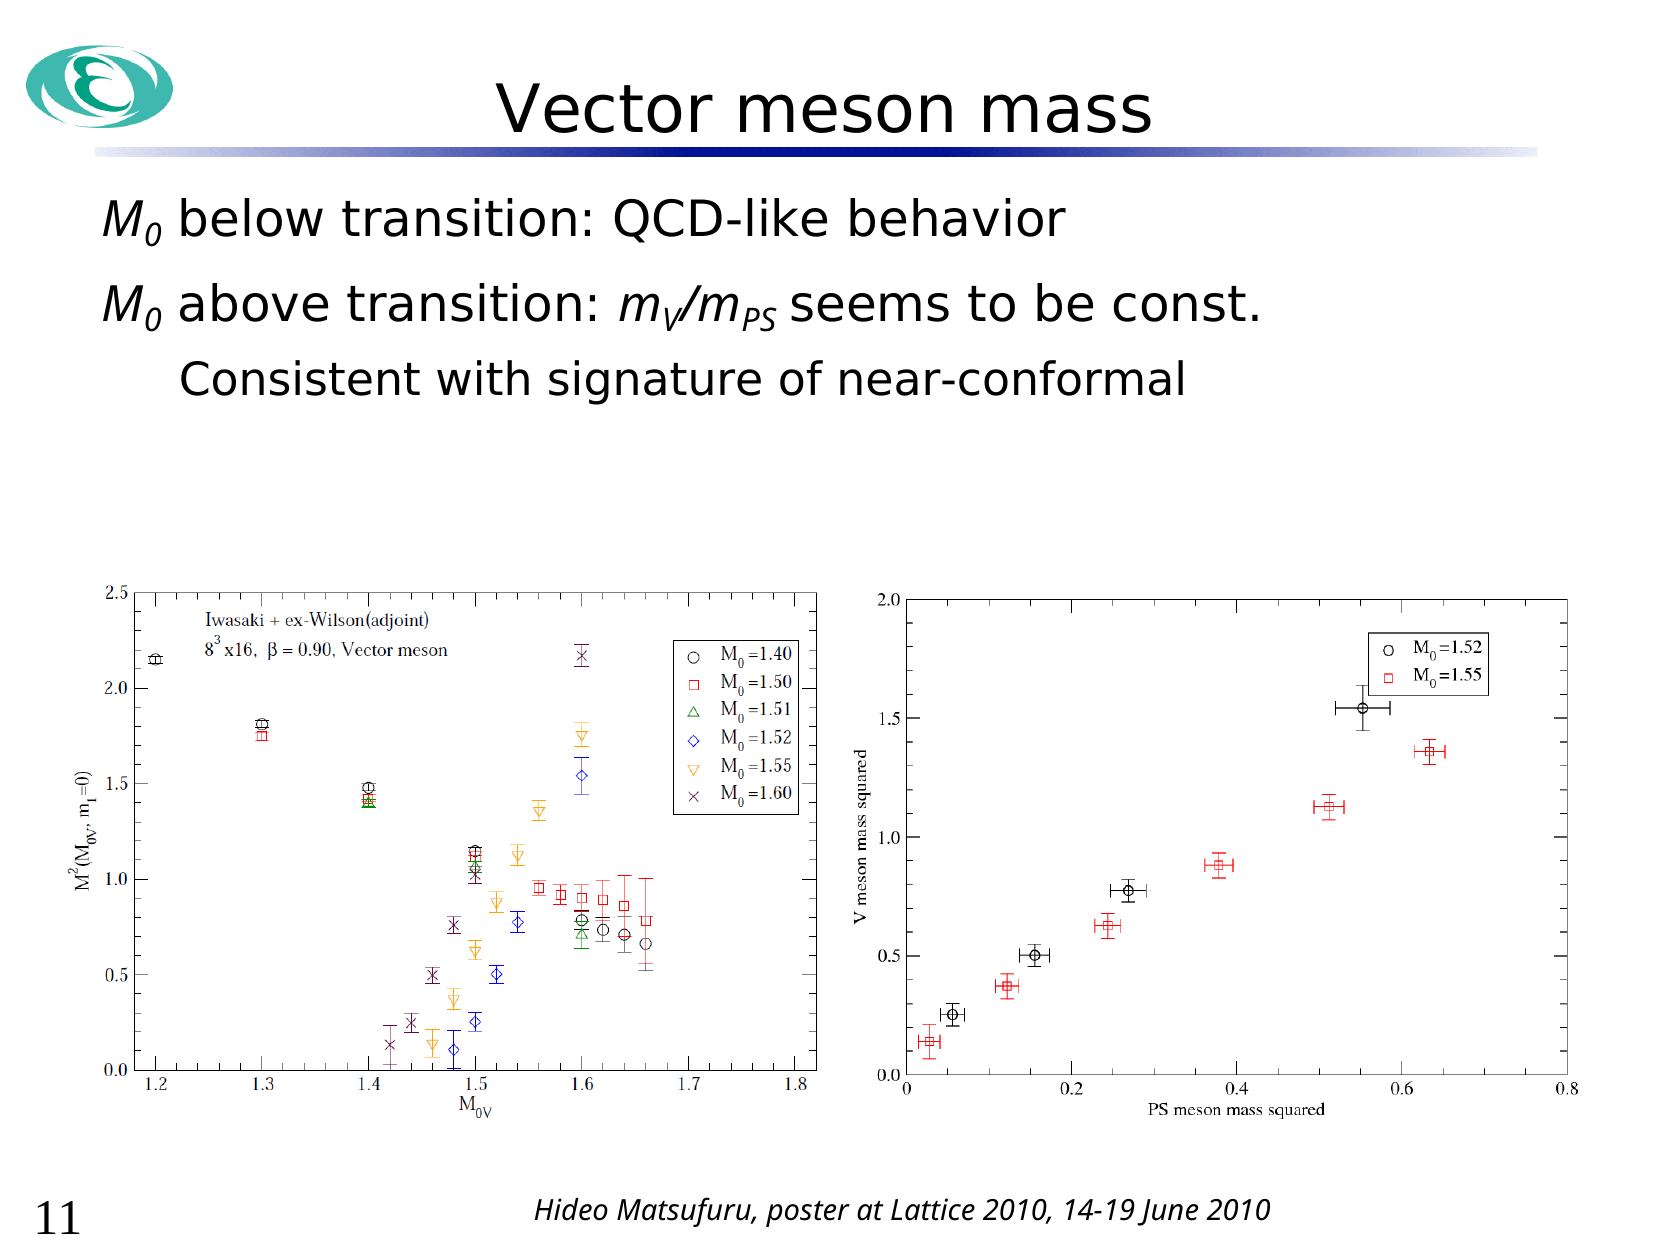

# Vector meson mass
M0 below transition: QCD-like behavior
M0 above transition: mV/mPS seems to be const.
Consistent with signature of near-conformal